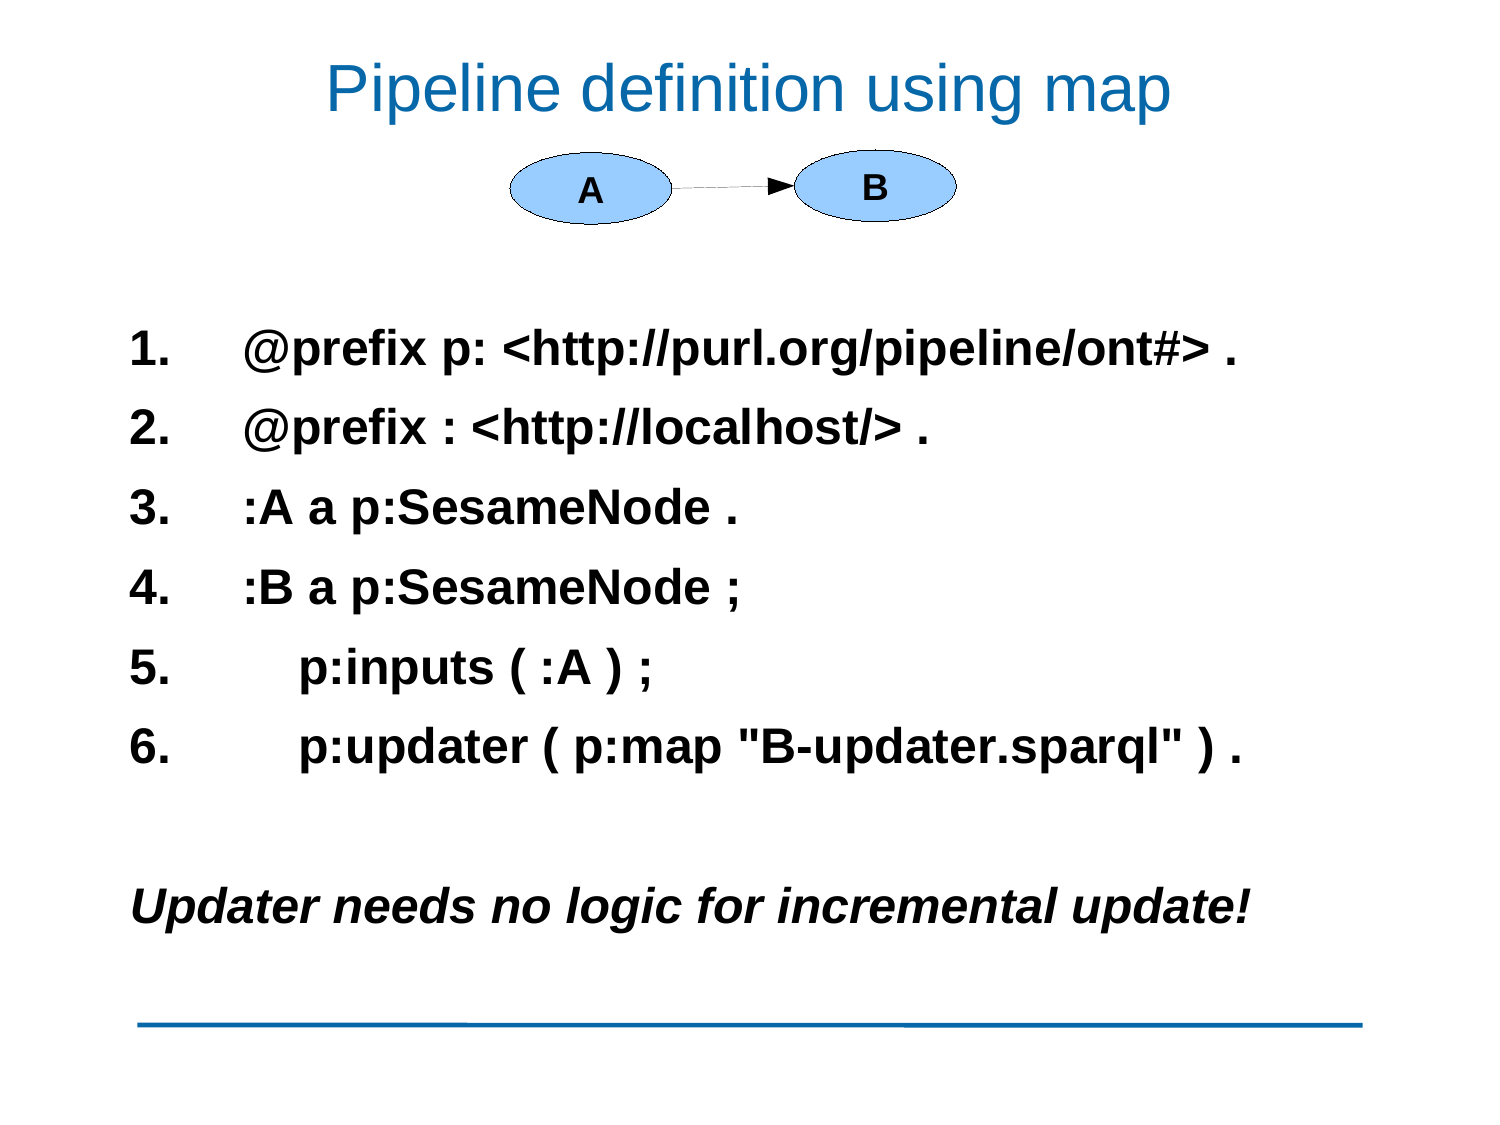

# Pipeline definition using map
B
A
 @prefix p: <http://purl.org/pipeline/ont#> .
 @prefix : <http://localhost/> .
 :A a p:SesameNode .
 :B a p:SesameNode ;
 p:inputs ( :A ) ;
 p:updater ( p:map "B-updater.sparql" ) .
Updater needs no logic for incremental update!